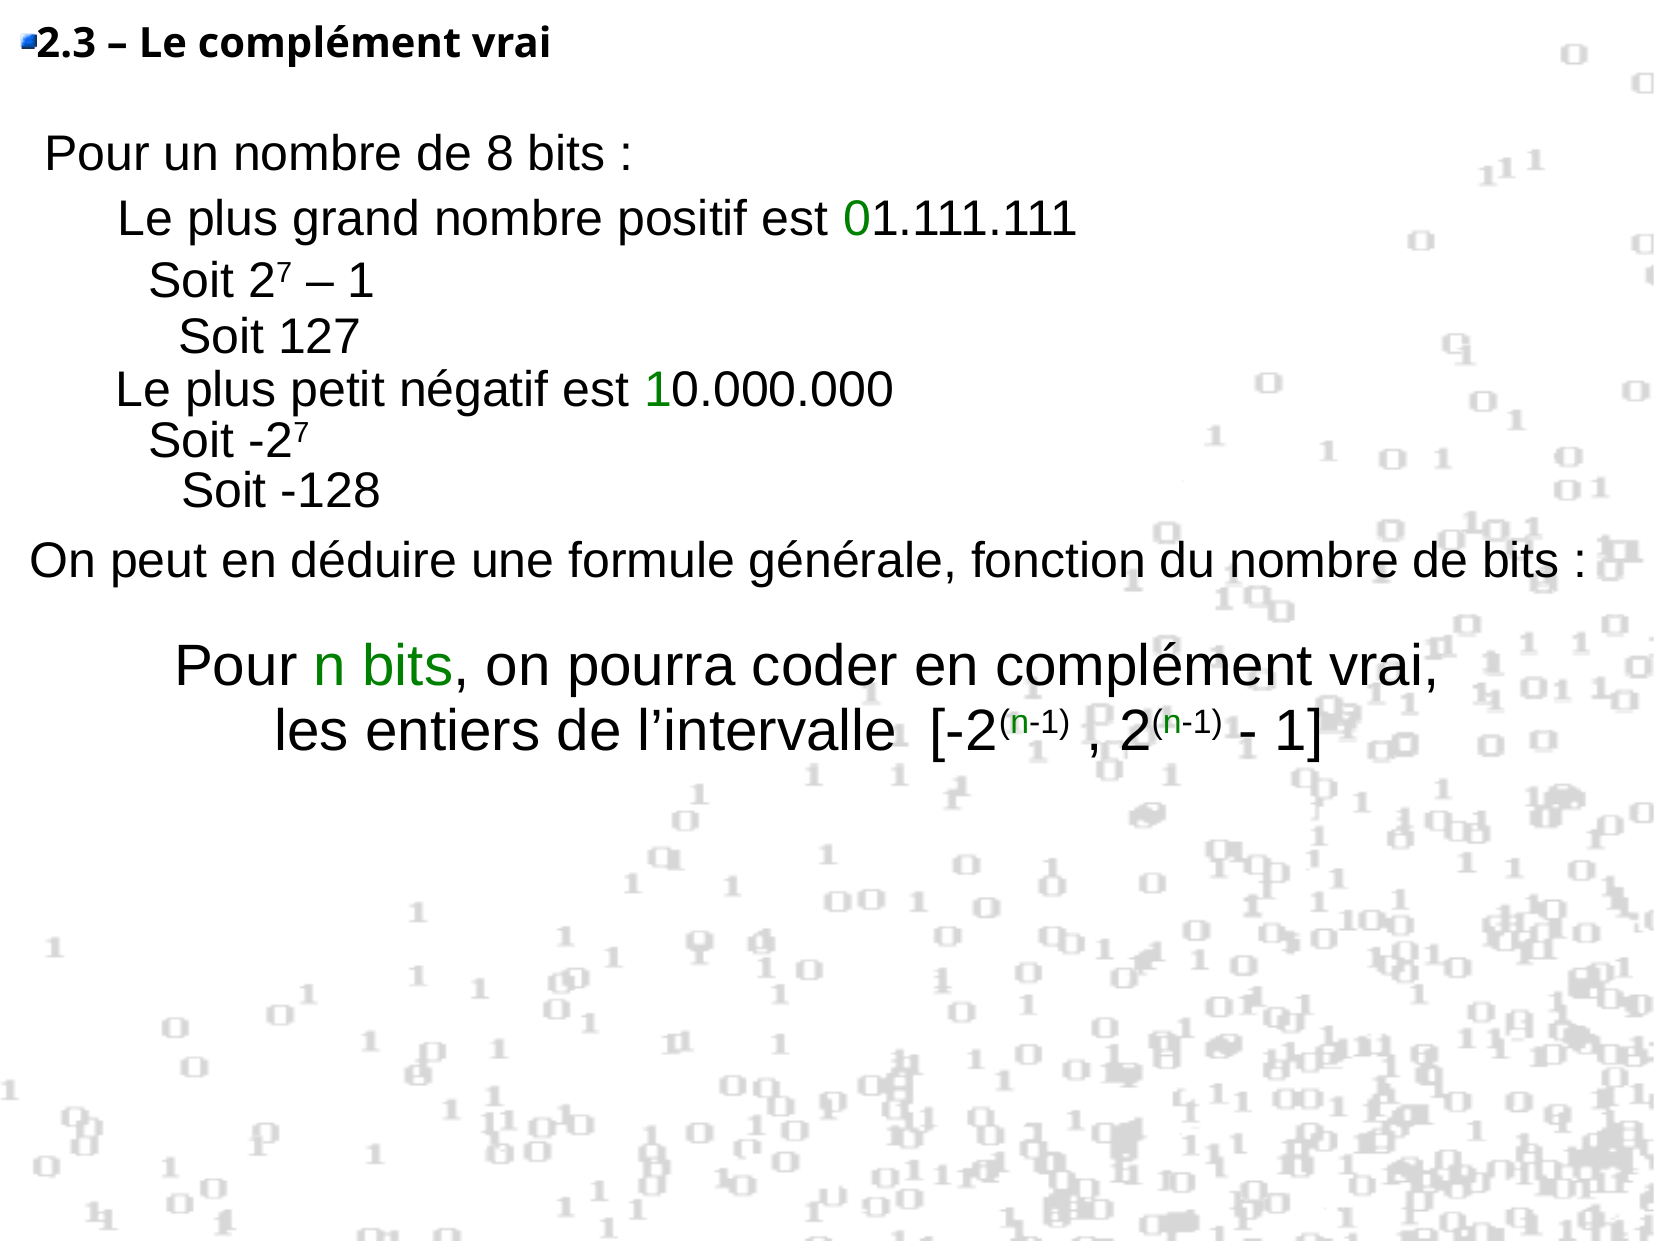

2.3 – Le complément vrai
Pour un nombre de 8 bits :
Le plus grand nombre positif est 01.111.111
Soit 27 – 1
Soit 127
Le plus petit négatif est 10.000.000
Soit -27
Soit -128
On peut en déduire une formule générale, fonction du nombre de bits :
Pour n bits, on pourra coder en complément vrai,
les entiers de l’intervalle [-2(n-1) , 2(n-1) - 1]